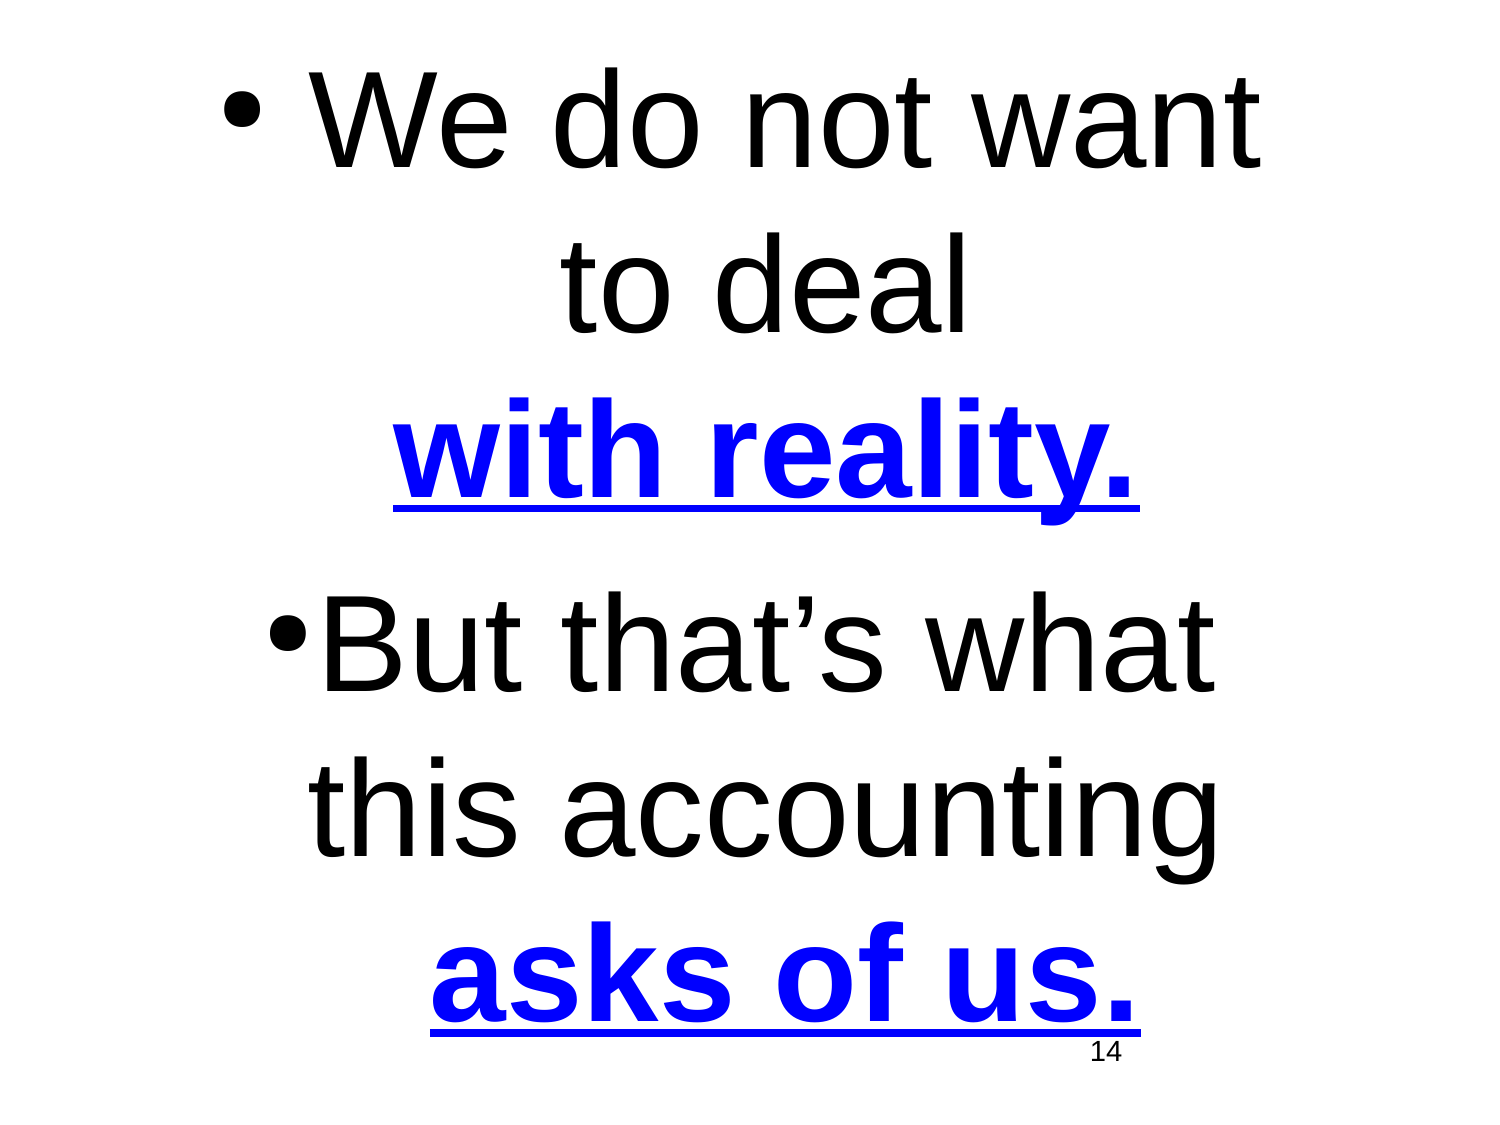

# We do not want to deal with reality.
But that’s what
this accounting
asks of us.
14